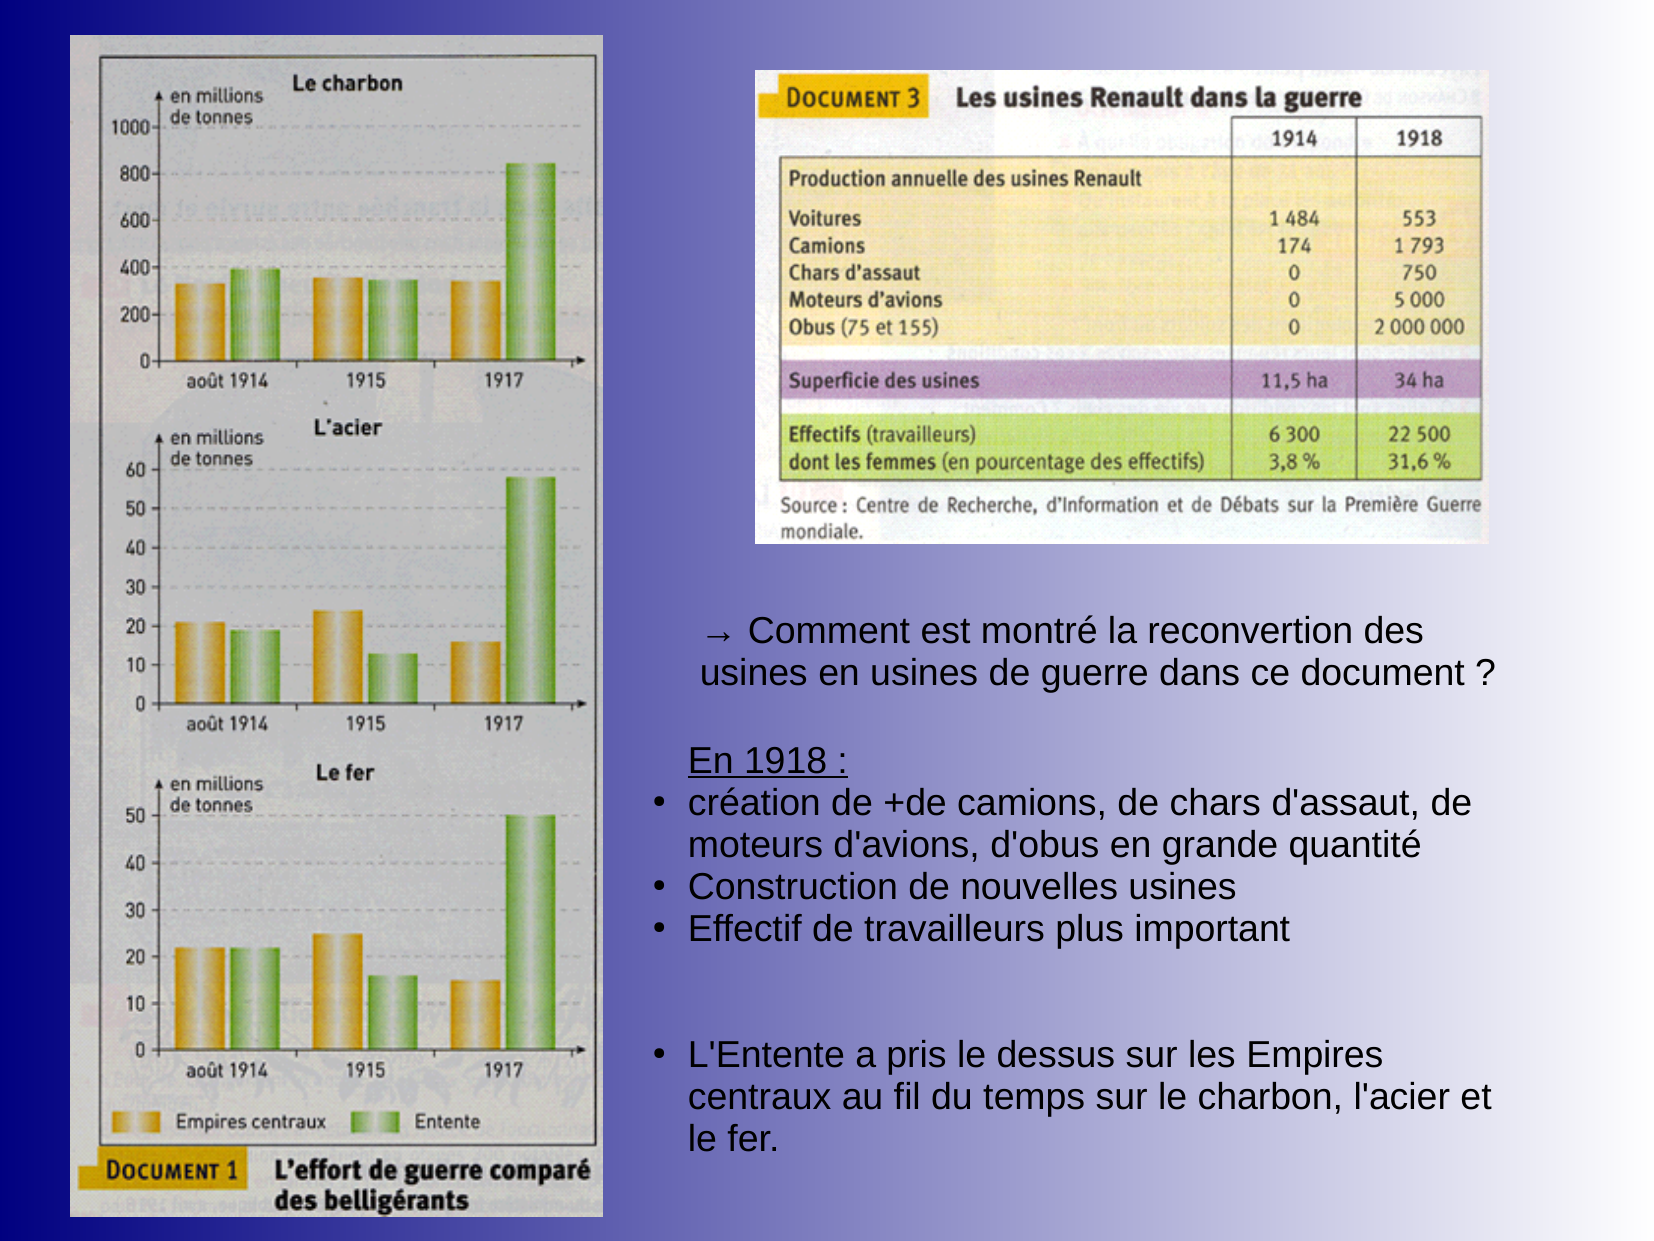

→ Comment est montré la reconvertion des usines en usines de guerre dans ce document ?
En 1918 :
création de +de camions, de chars d'assaut, de moteurs d'avions, d'obus en grande quantité
Construction de nouvelles usines
Effectif de travailleurs plus important
L'Entente a pris le dessus sur les Empires centraux au fil du temps sur le charbon, l'acier et le fer.